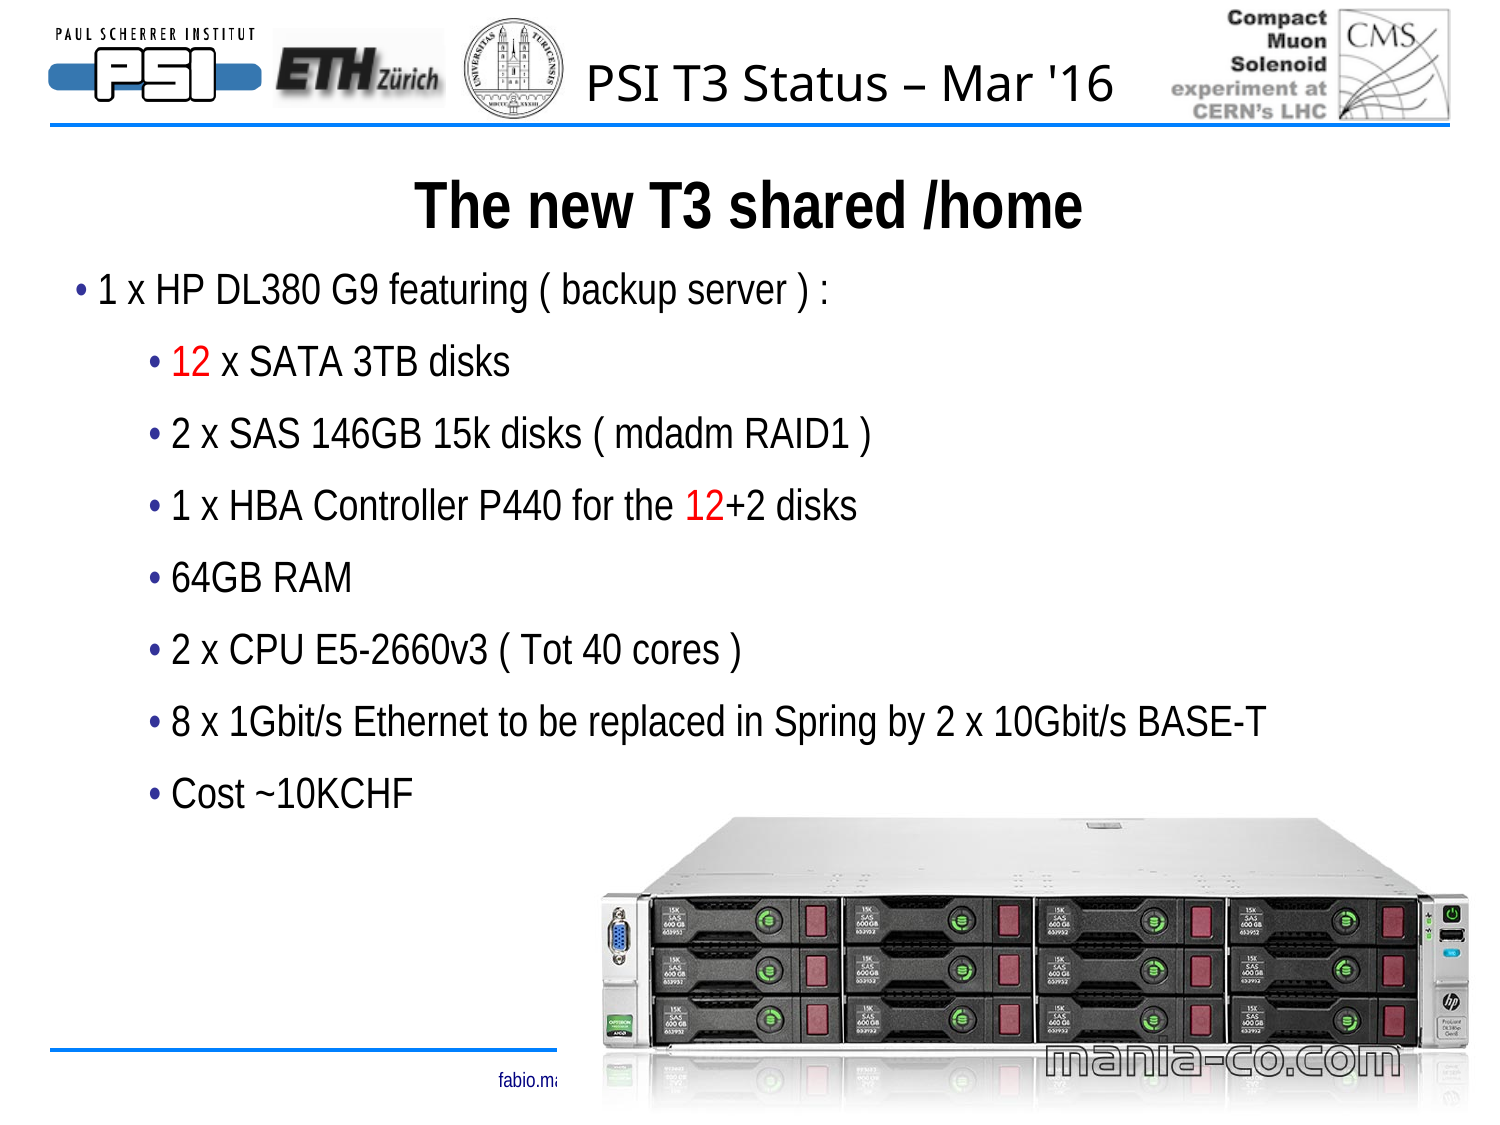

# The new T3 shared /home
 1 x HP DL380 G9 featuring ( backup server ) :
 12 x SATA 3TB disks
 2 x SAS 146GB 15k disks ( mdadm RAID1 )
 1 x HBA Controller P440 for the 12+2 disks
 64GB RAM
 2 x CPU E5-2660v3 ( Tot 40 cores )
 8 x 1Gbit/s Ethernet to be replaced in Spring by 2 x 10Gbit/s BASE-T
 Cost ~10KCHF